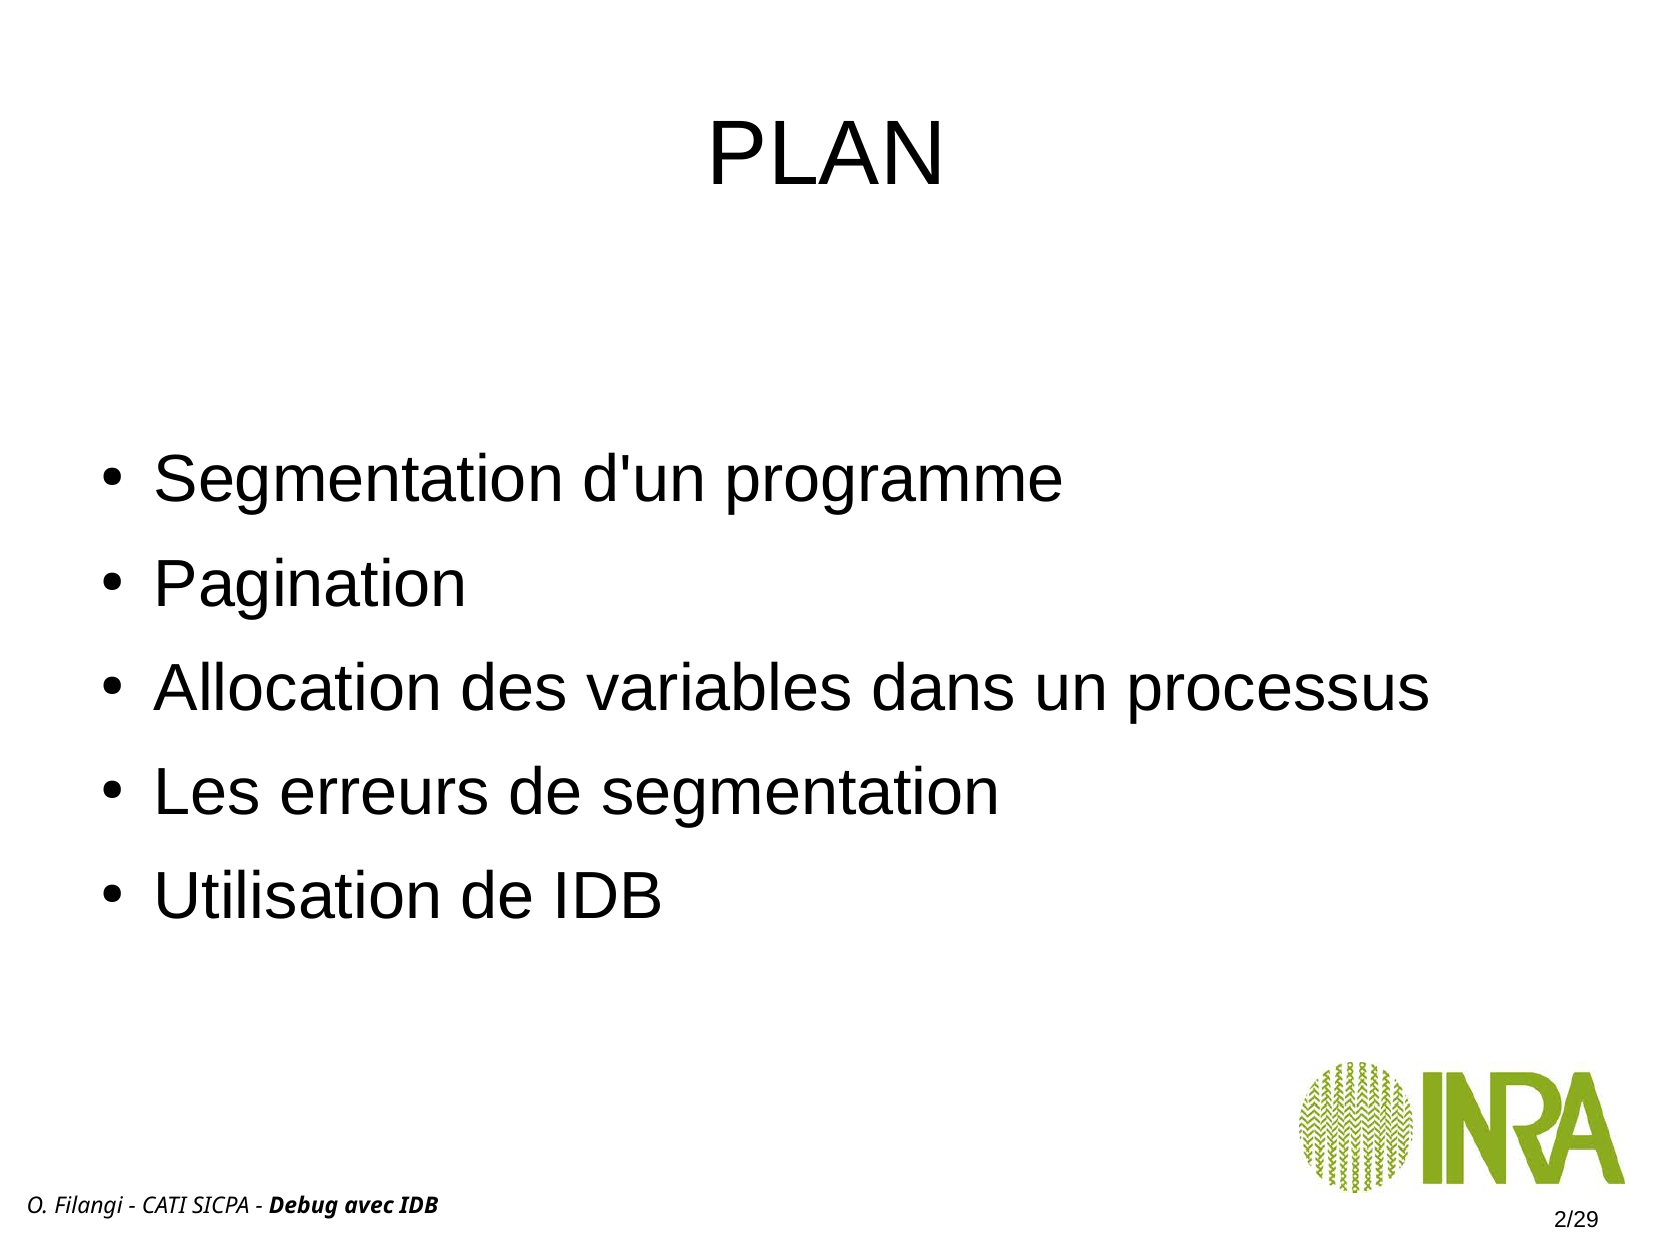

PLAN
# Segmentation d'un programme
Pagination
Allocation des variables dans un processus
Les erreurs de segmentation
Utilisation de IDB
 O. Filangi - CATI SICPA - Debug avec IDB
2/29